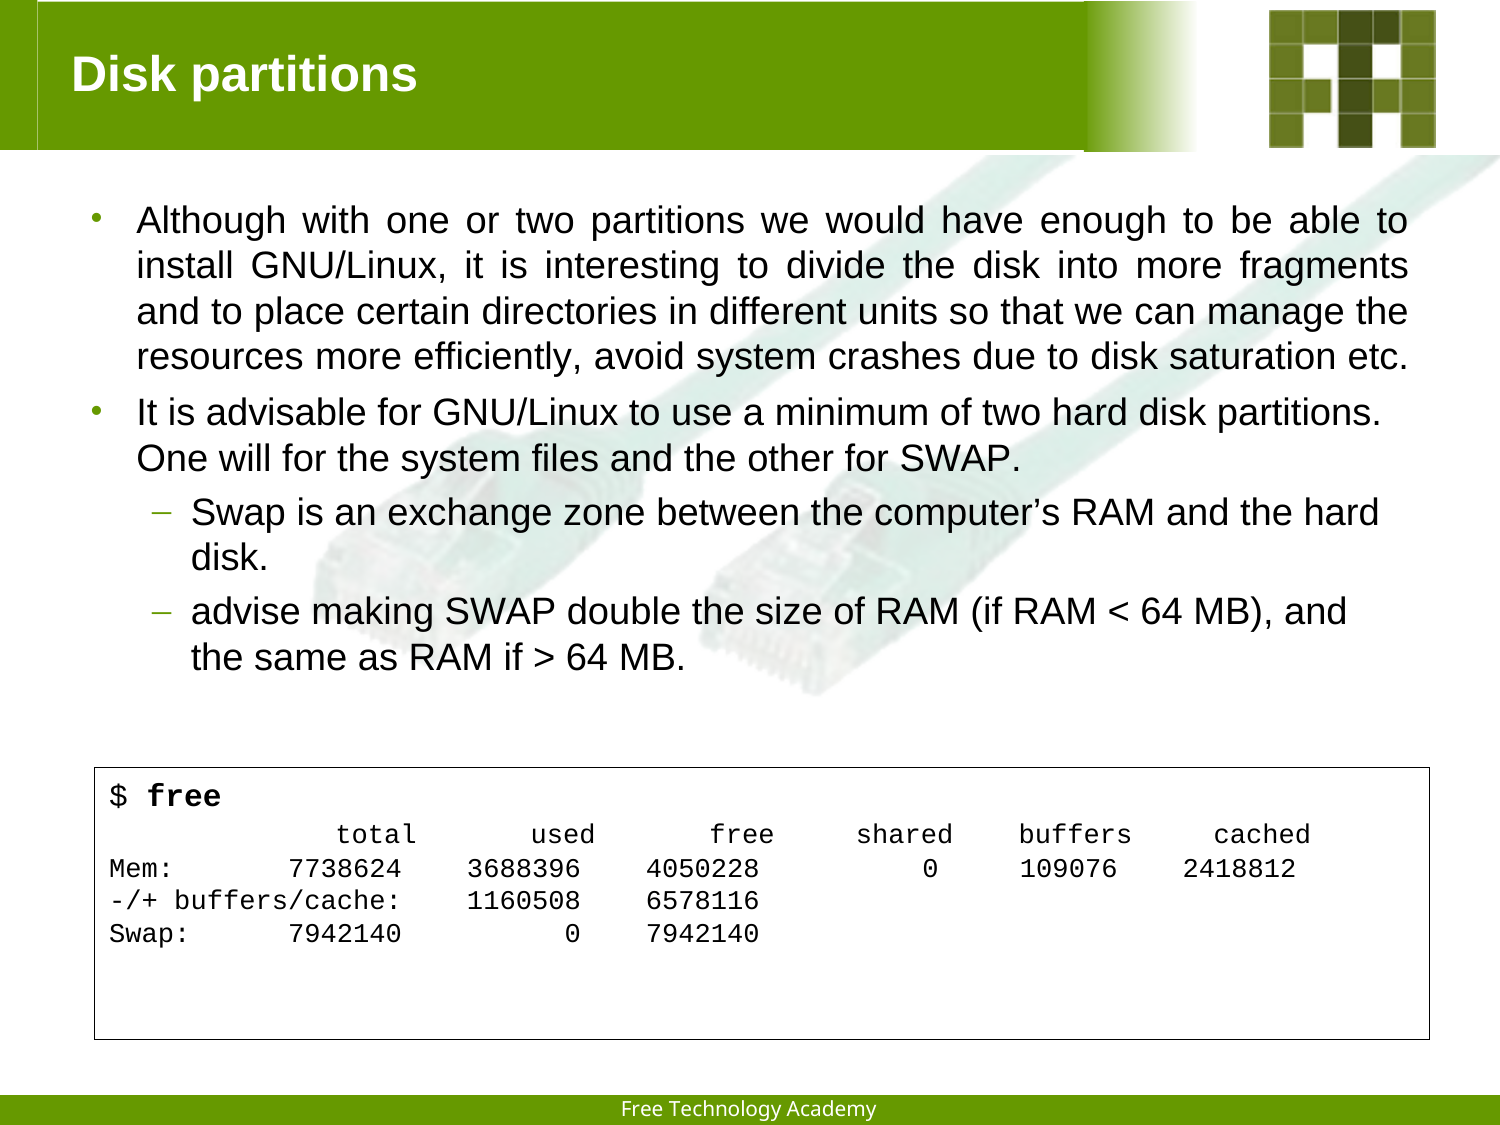

# Disk partitions
Although with one or two partitions we would have enough to be able to install GNU/Linux, it is interesting to divide the disk into more fragments and to place certain directories in different units so that we can manage the resources more efficiently, avoid system crashes due to disk saturation etc.
It is advisable for GNU/Linux to use a minimum of two hard disk partitions. One will for the system files and the other for SWAP.
Swap is an exchange zone between the computer’s RAM and the hard disk.
advise making SWAP double the size of RAM (if RAM < 64 MB), and the same as RAM if > 64 MB.
$ free
 total used free shared buffers cached
Mem: 7738624 3688396 4050228 0 109076 2418812
-/+ buffers/cache: 1160508 6578116
Swap: 7942140 0 7942140